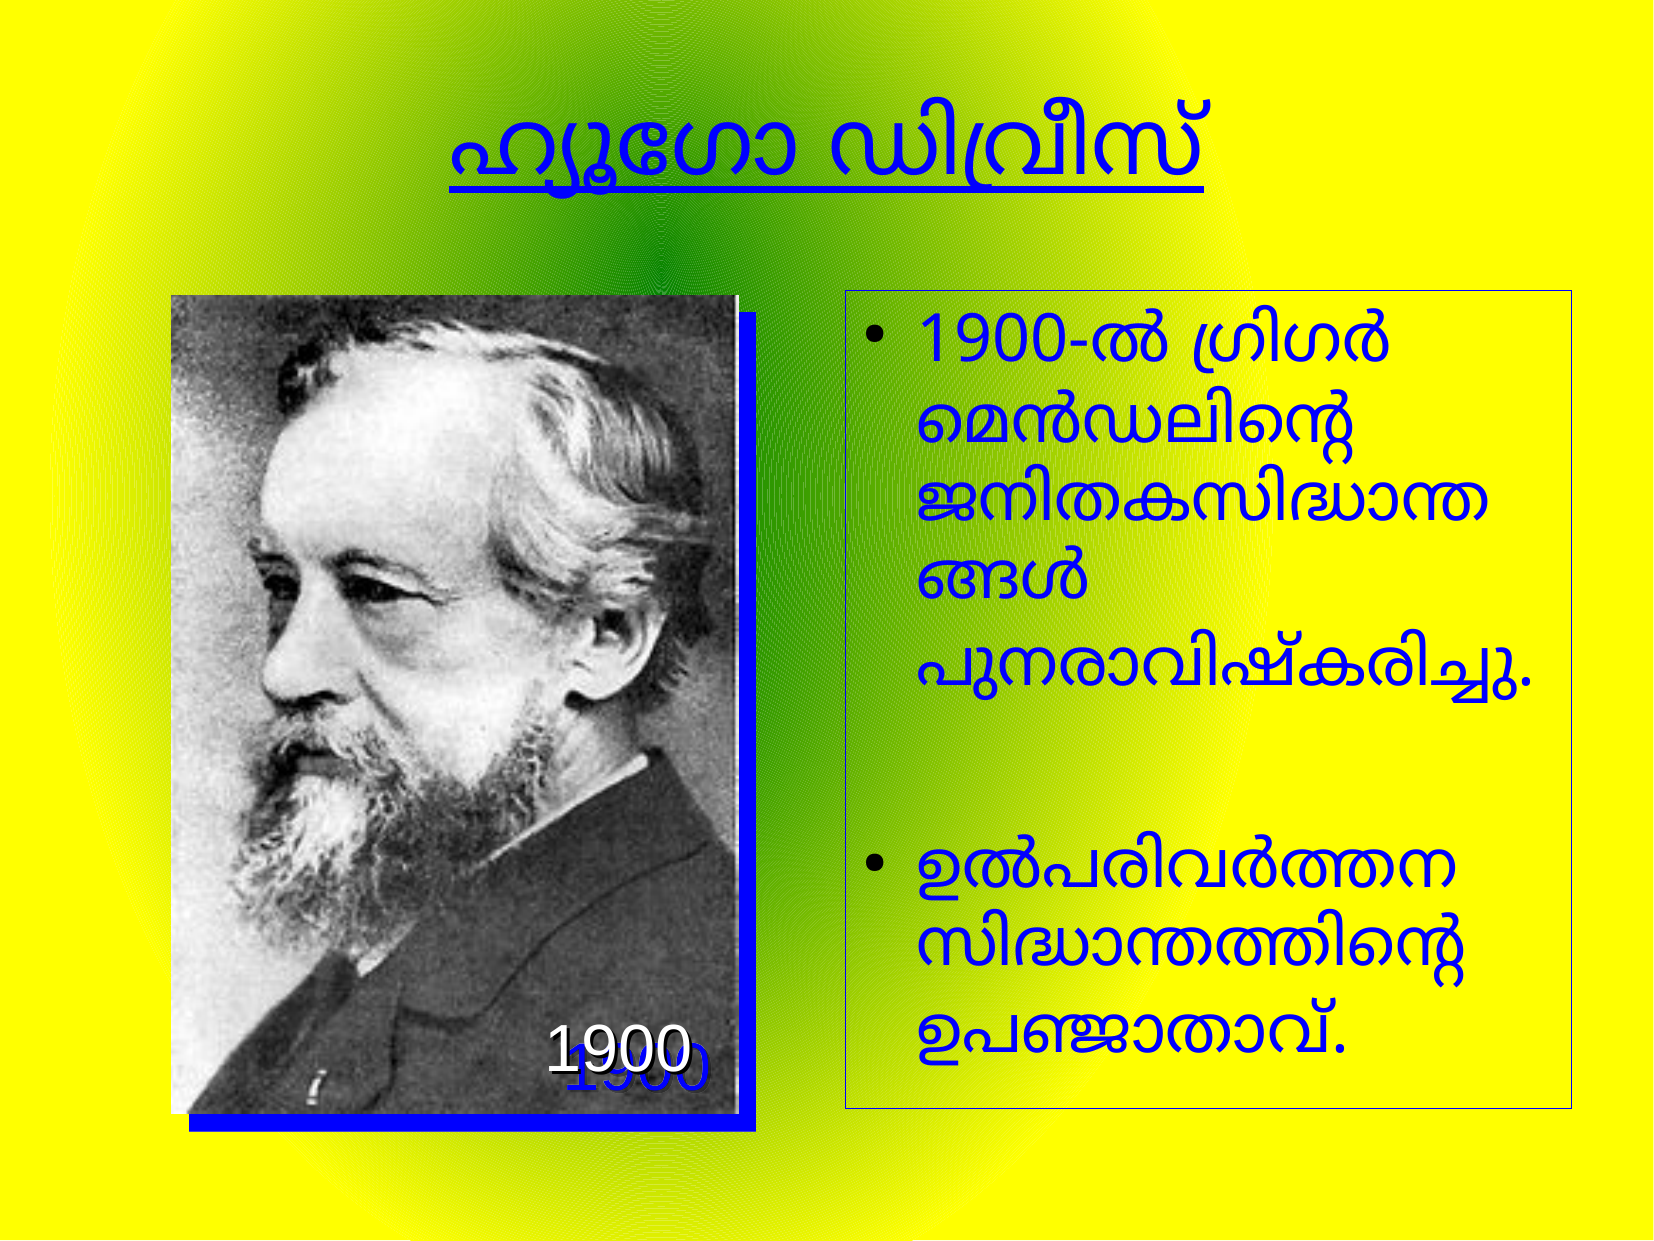

# ഹ്യൂഗോ ഡിവ്രീസ്
1900-ല്‍ ഗ്രിഗര്‍ മെന്‍ഡലിന്റെ ജനിതകസിദ്ധാന്തങ്ങള്‍ പുനരാവിഷ്കരിച്ചു.
ഉല്‍പരിവര്‍ത്തന സിദ്ധാന്തത്തിന്റെ ഉപഞ്ജാതാവ്.
1900